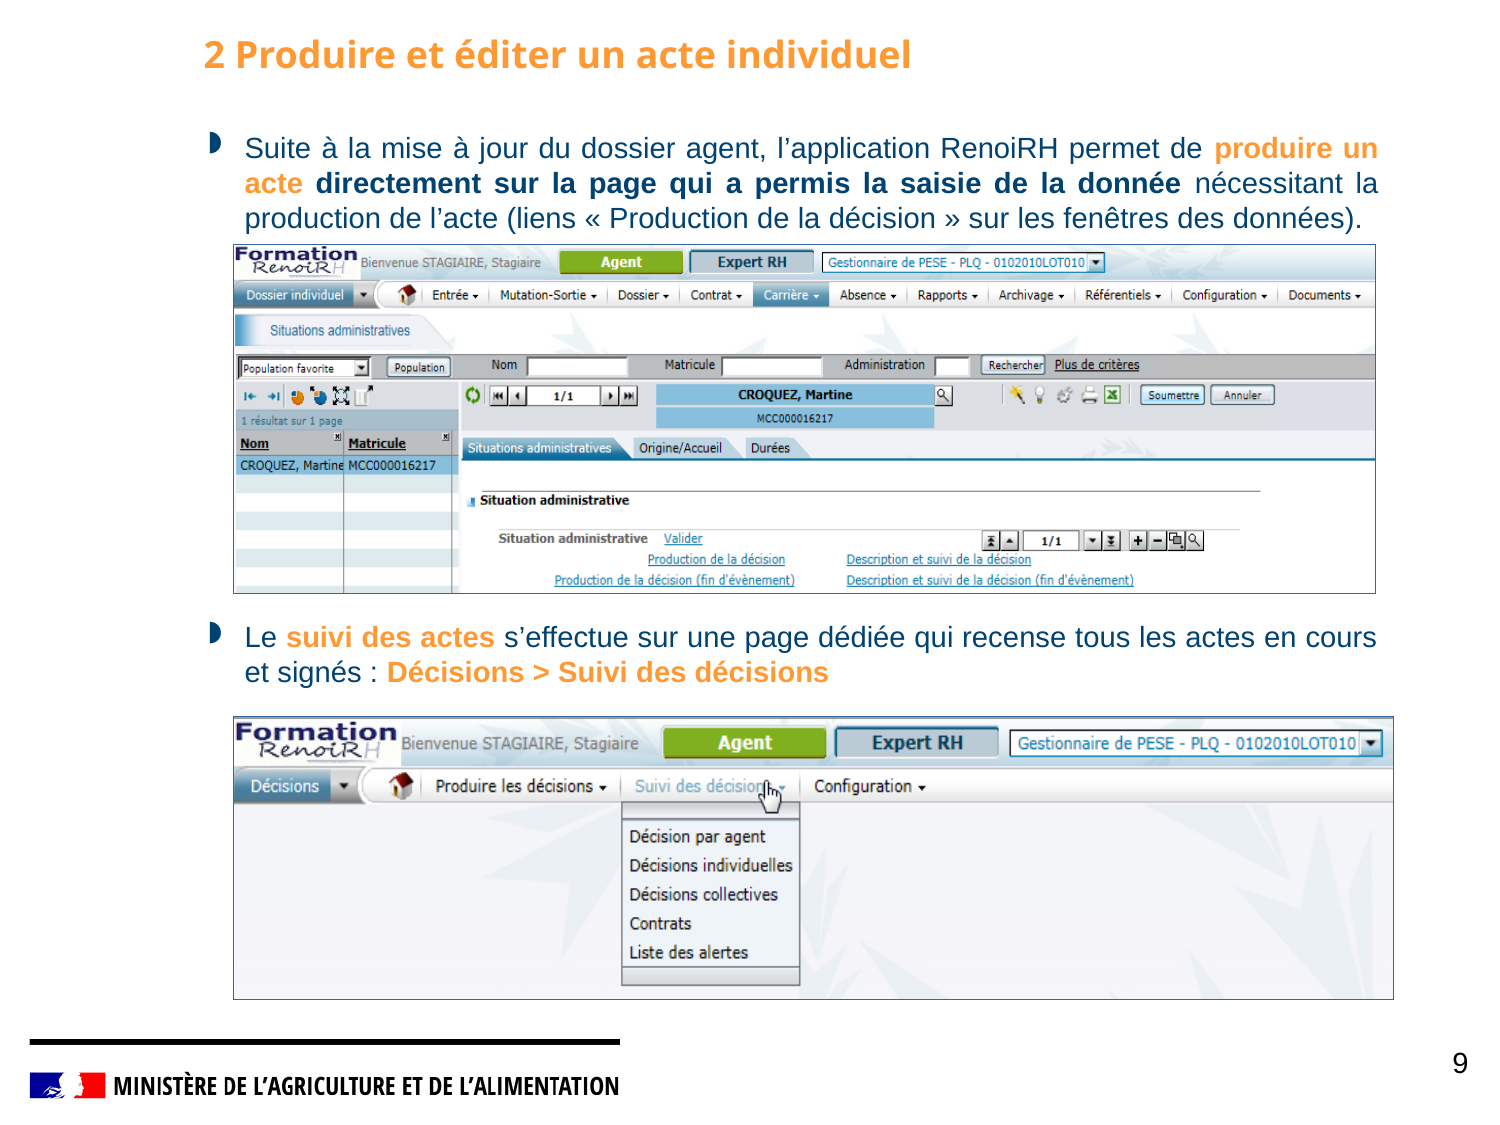

2 Produire et éditer un acte individuel
Suite à la mise à jour du dossier agent, l’application RenoiRH permet de produire un acte directement sur la page qui a permis la saisie de la donnée nécessitant la production de l’acte (liens « Production de la décision » sur les fenêtres des données).
Le suivi des actes s’effectue sur une page dédiée qui recense tous les actes en cours et signés : Décisions > Suivi des décisions